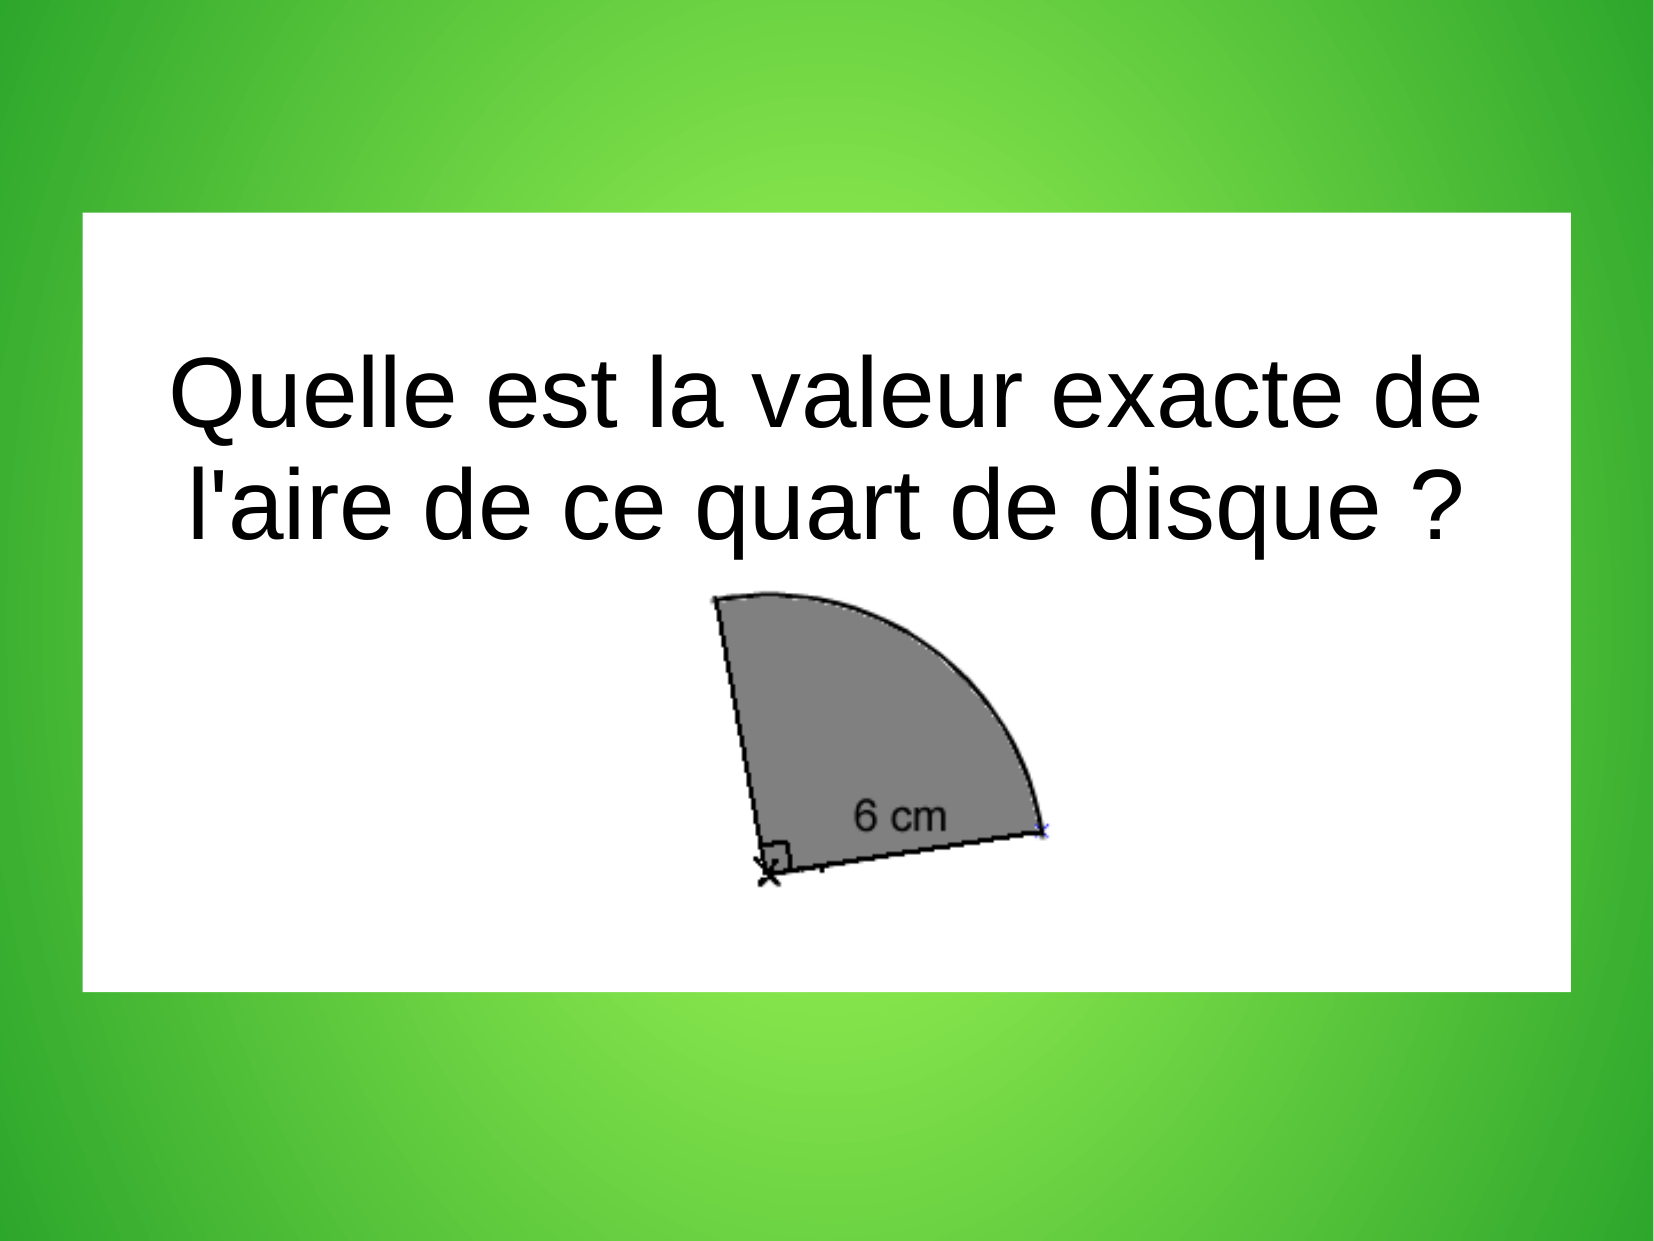

# Quelle est la valeur exacte de l'aire de ce quart de disque ?